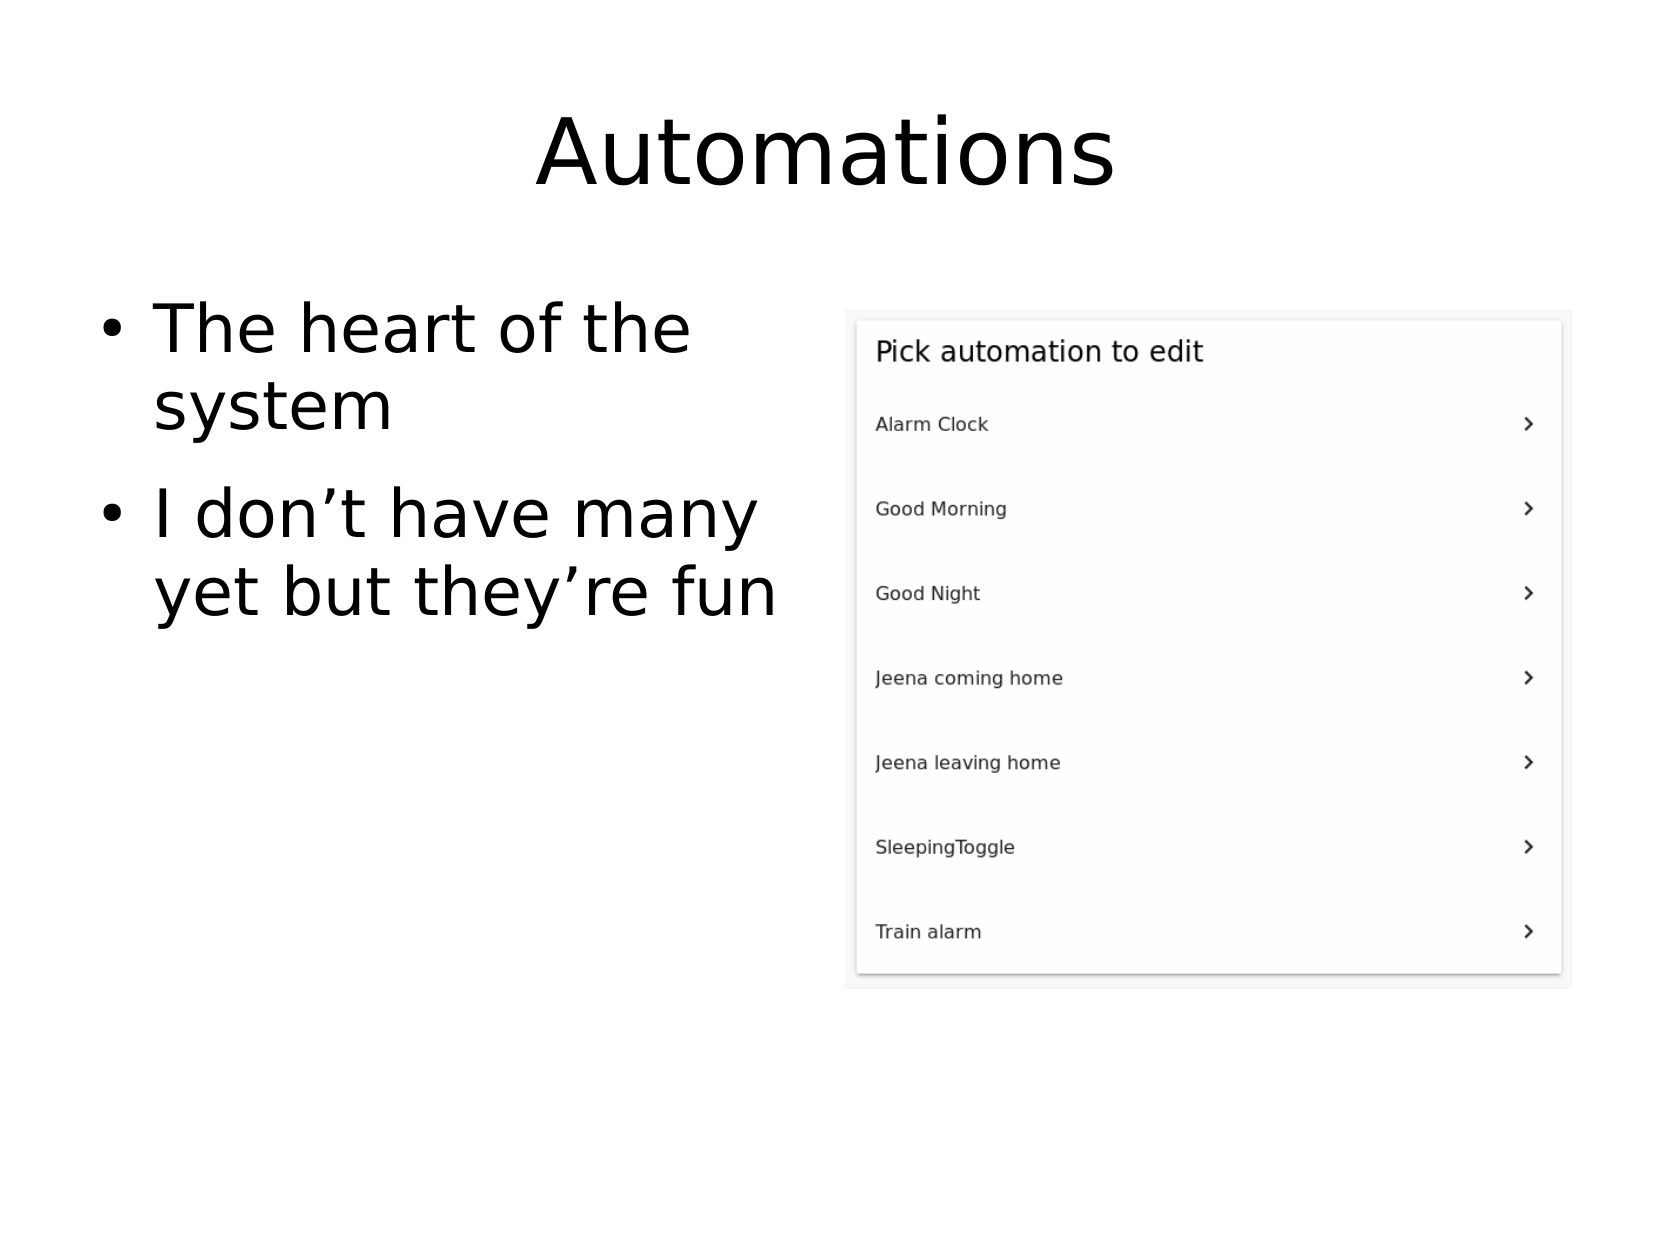

# Automations
The heart of the system
I don’t have many yet but they’re fun